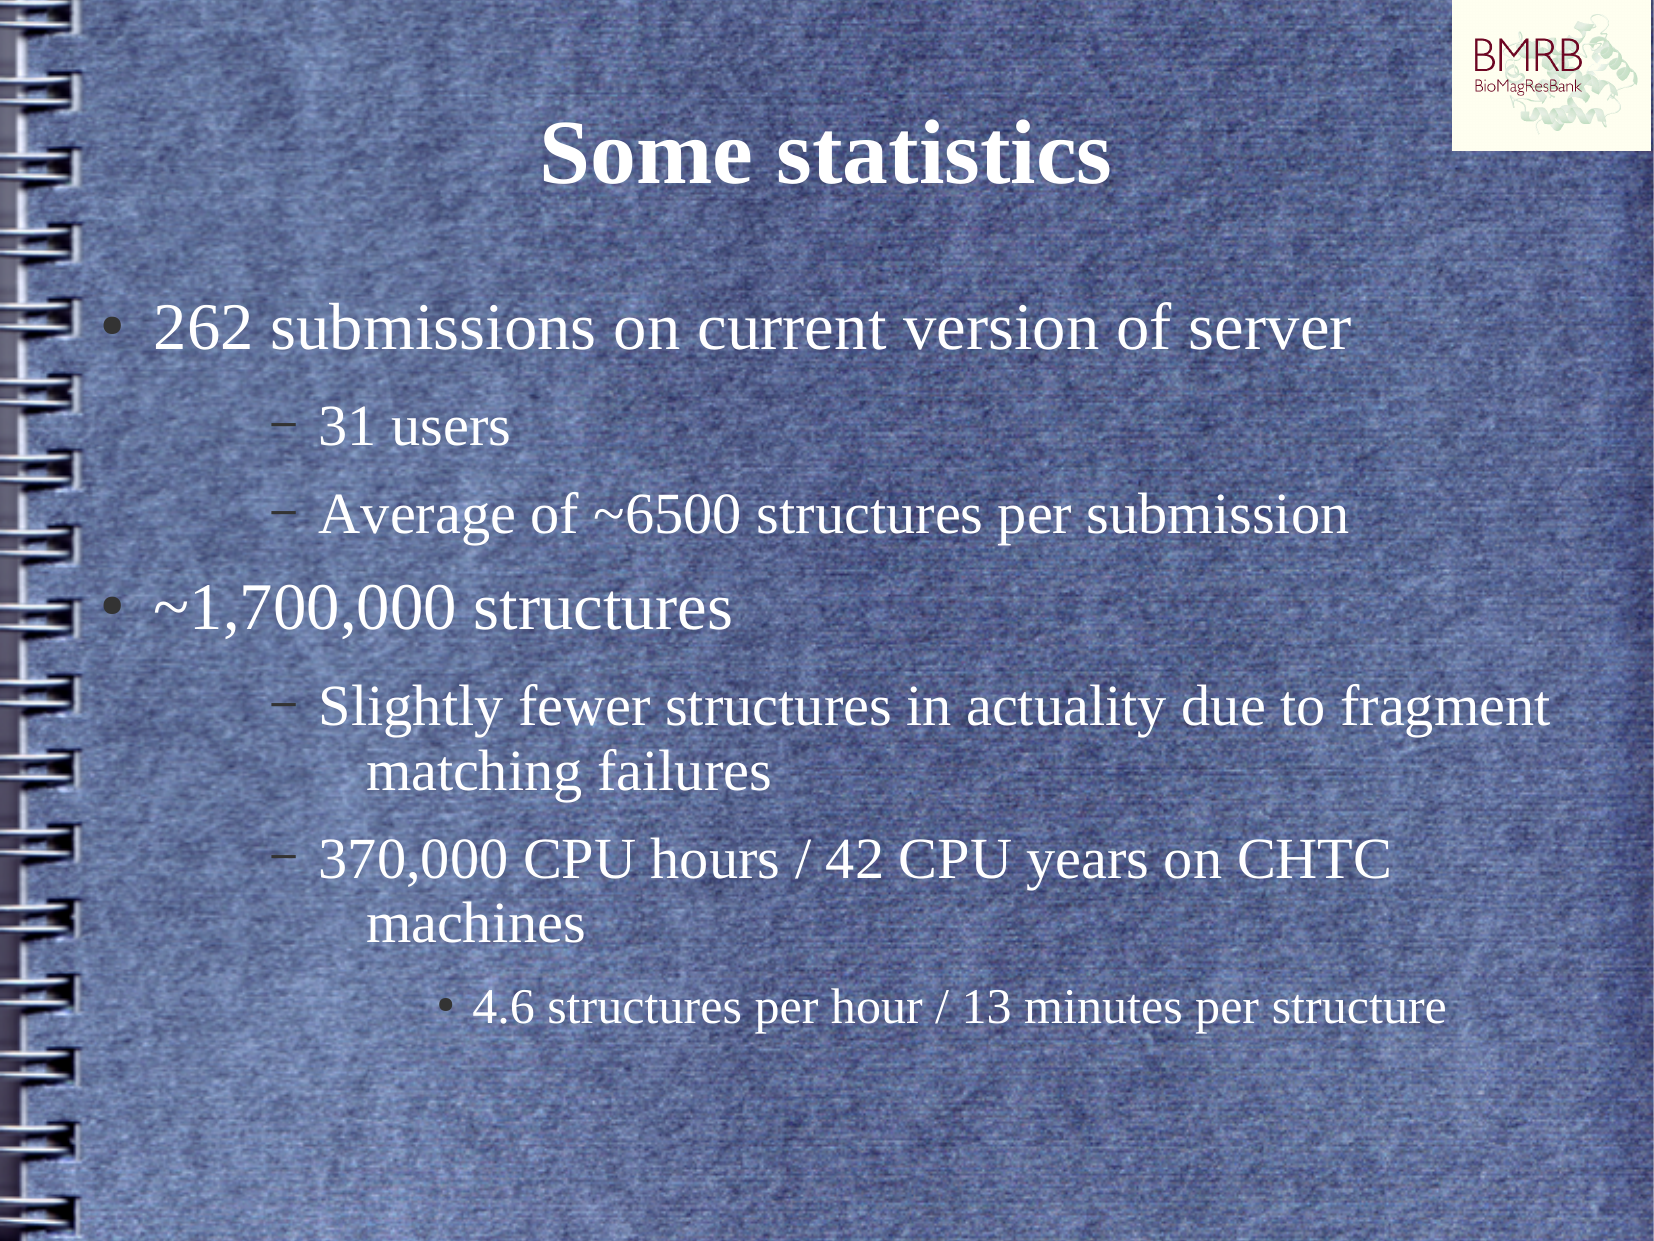

# Some statistics
262 submissions on current version of server
31 users
Average of ~6500 structures per submission
~1,700,000 structures
Slightly fewer structures in actuality due to fragment matching failures
370,000 CPU hours / 42 CPU years on CHTC machines
4.6 structures per hour / 13 minutes per structure